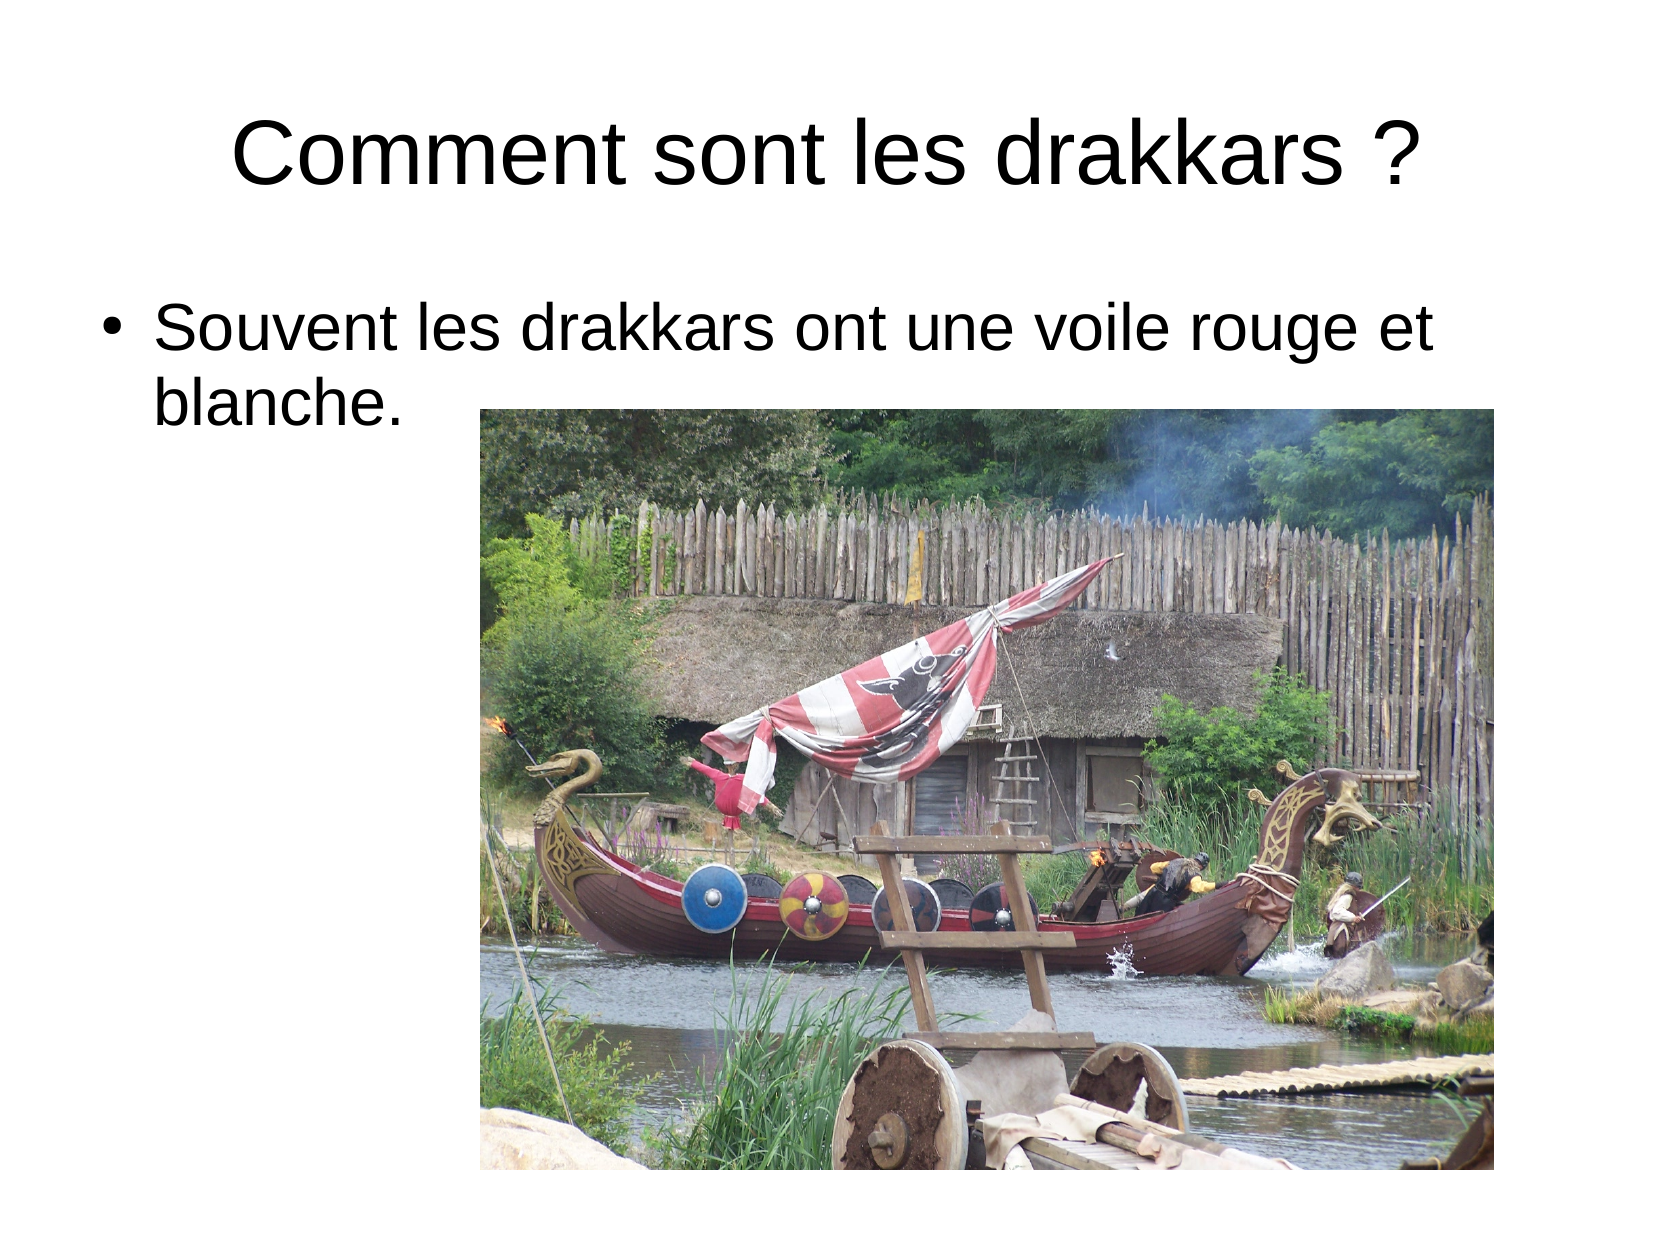

# Comment sont les drakkars ?
Souvent les drakkars ont une voile rouge et blanche.